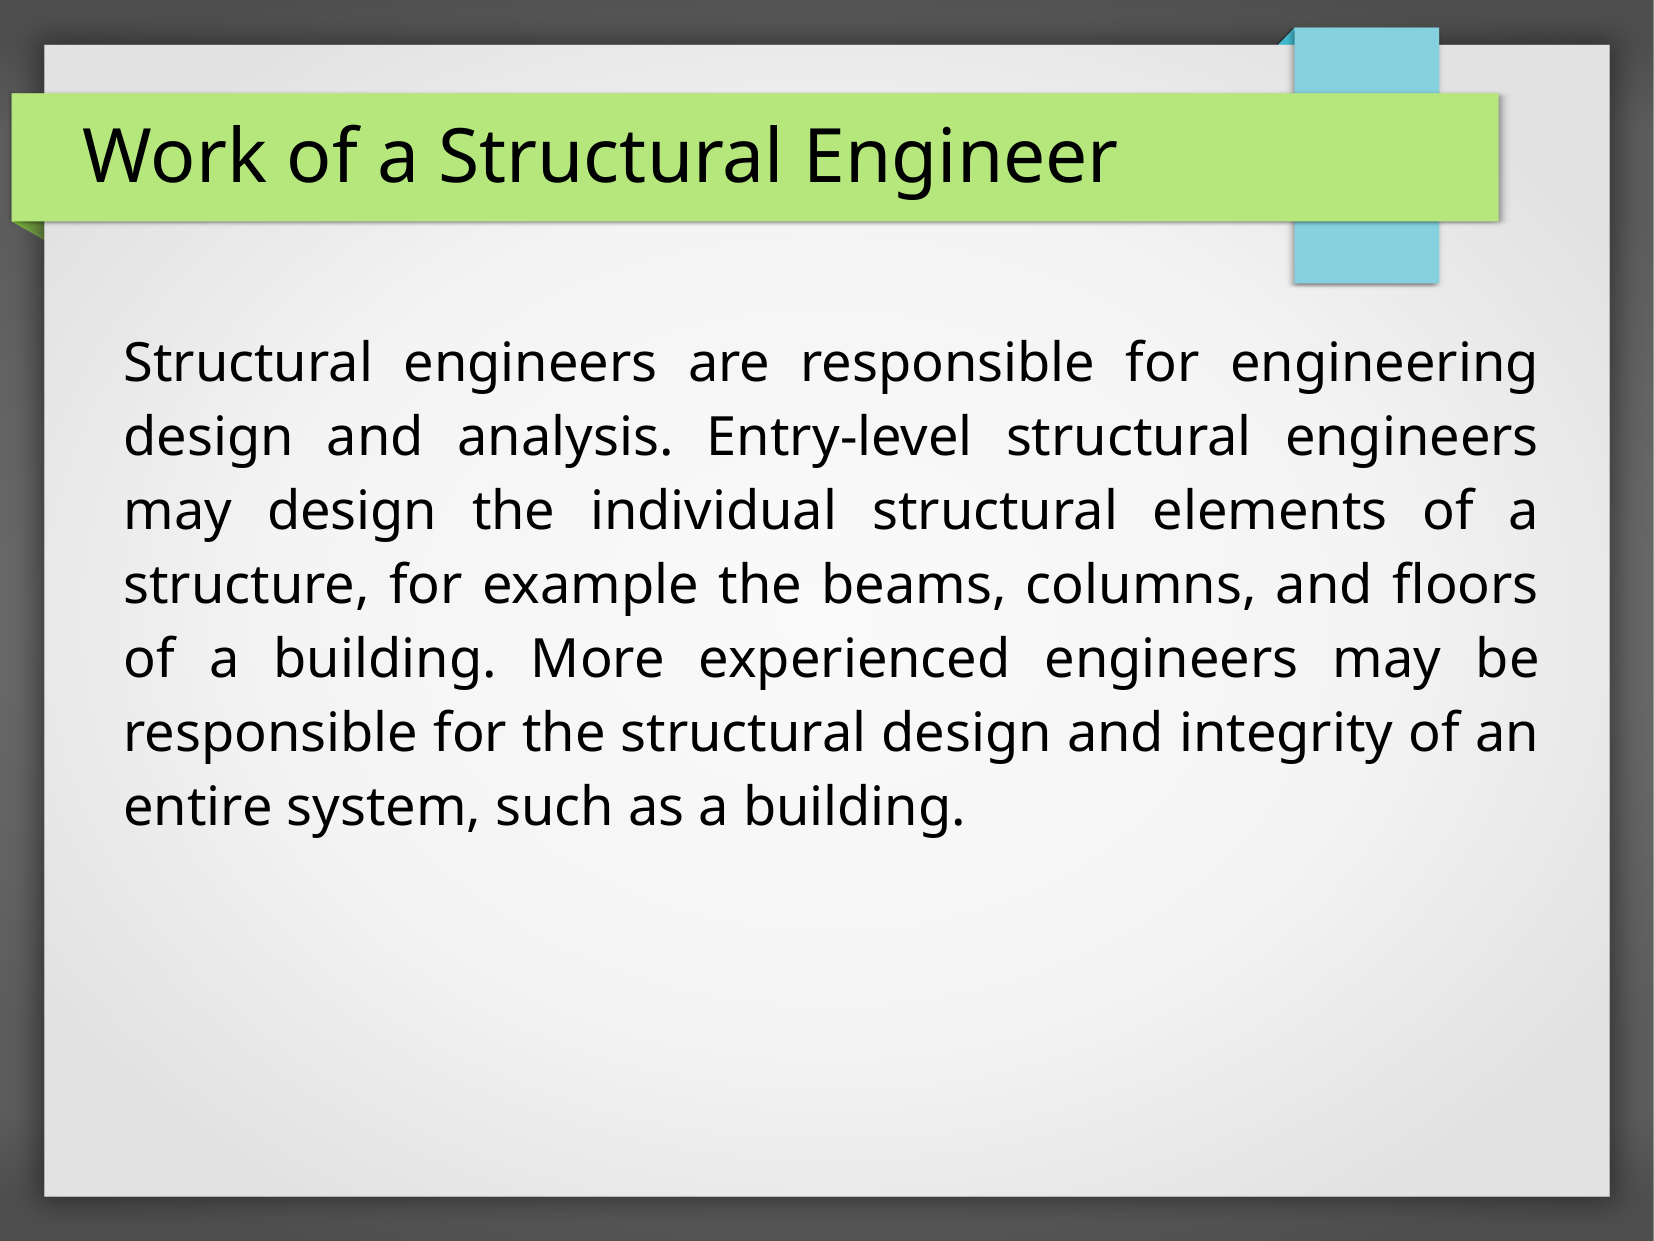

# Work of a Structural Engineer
Structural engineers are responsible for engineering design and analysis. Entry-level structural engineers may design the individual structural elements of a structure, for example the beams, columns, and floors of a building. More experienced engineers may be responsible for the structural design and integrity of an entire system, such as a building.